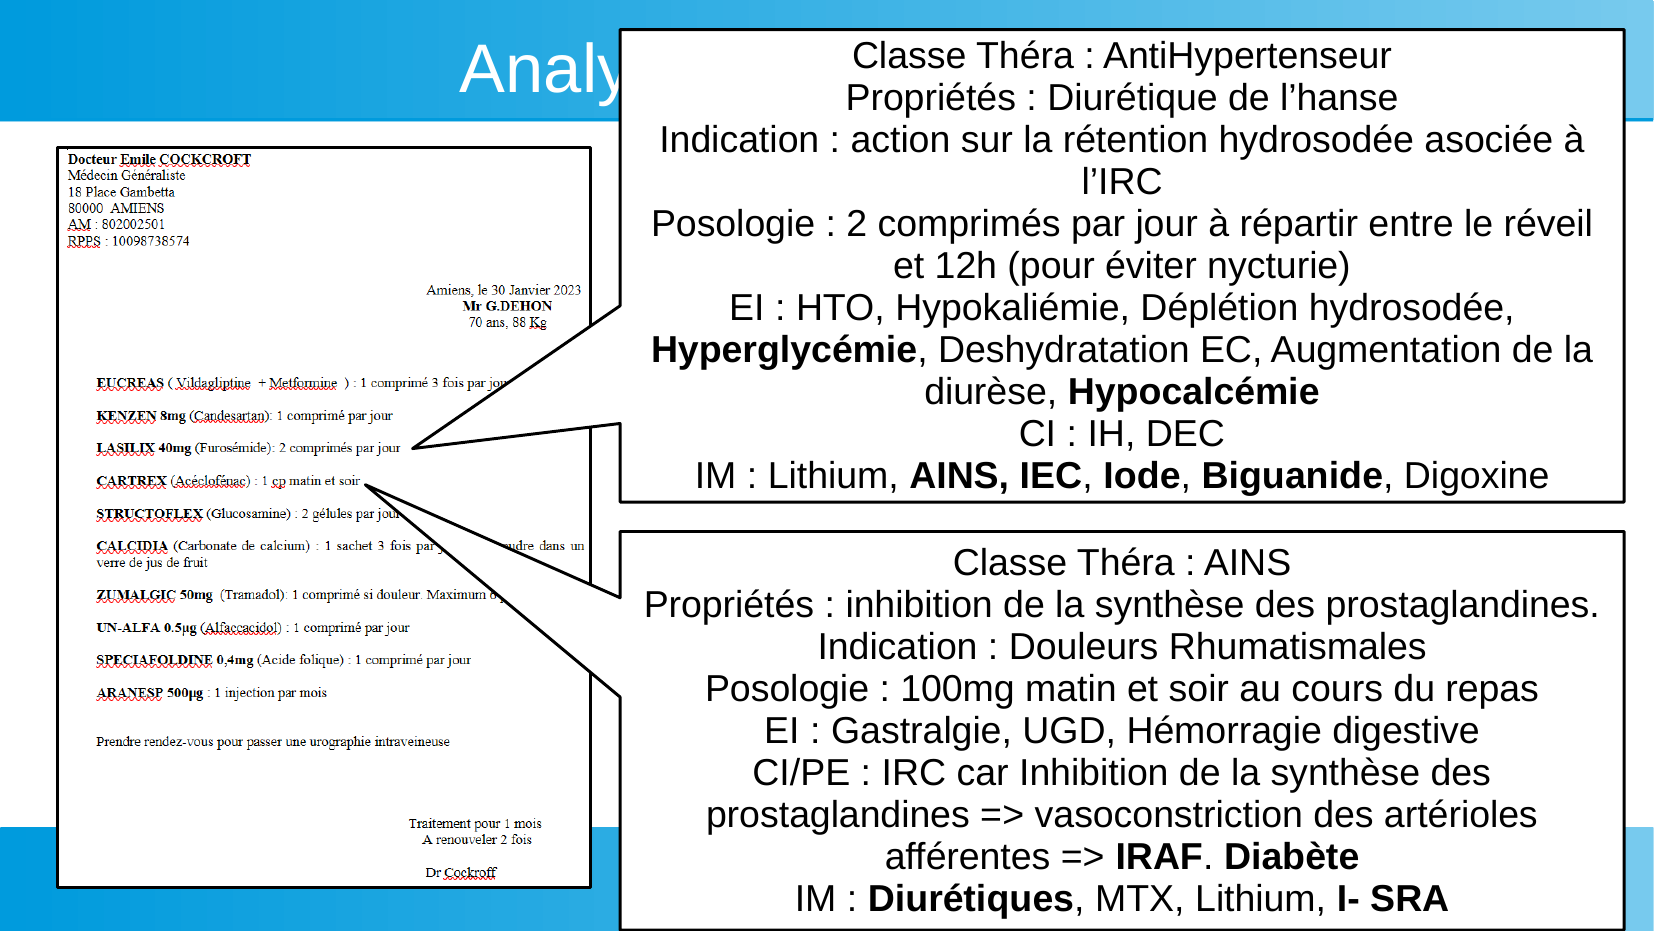

# Analyse des traitements
Classe Théra : AntiHypertenseur
Propriétés : Diurétique de l’hanse
Indication : action sur la rétention hydrosodée asociée à l’IRC
Posologie : 2 comprimés par jour à répartir entre le réveil et 12h (pour éviter nycturie)
EI : HTO, Hypokaliémie, Déplétion hydrosodée, Hyperglycémie, Deshydratation EC, Augmentation de la diurèse, Hypocalcémie
CI : IH, DEC
IM : Lithium, AINS, IEC, Iode, Biguanide, Digoxine
Classe Théra : AINS
Propriétés : inhibition de la synthèse des prostaglandines.
Indication : Douleurs Rhumatismales
Posologie : 100mg matin et soir au cours du repas
EI : Gastralgie, UGD, Hémorragie digestive
CI/PE : IRC car Inhibition de la synthèse des prostaglandines => vasoconstriction des artérioles afférentes => IRAF. Diabète
IM : Diurétiques, MTX, Lithium, I- SRA
12